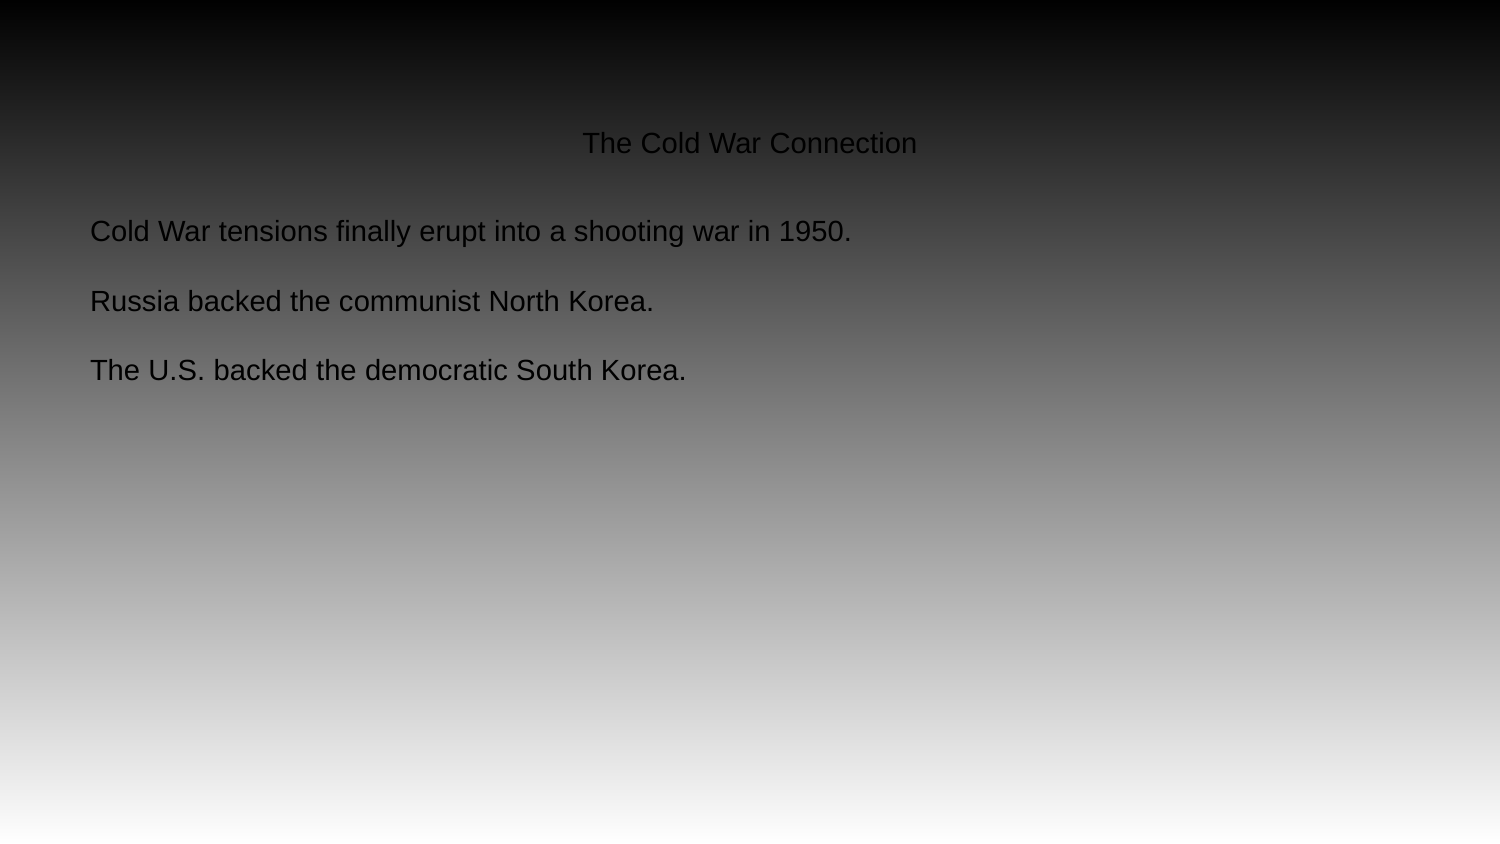

# The Cold War Connection
Cold War tensions finally erupt into a shooting war in 1950.
Russia backed the communist North Korea.
The U.S. backed the democratic South Korea.